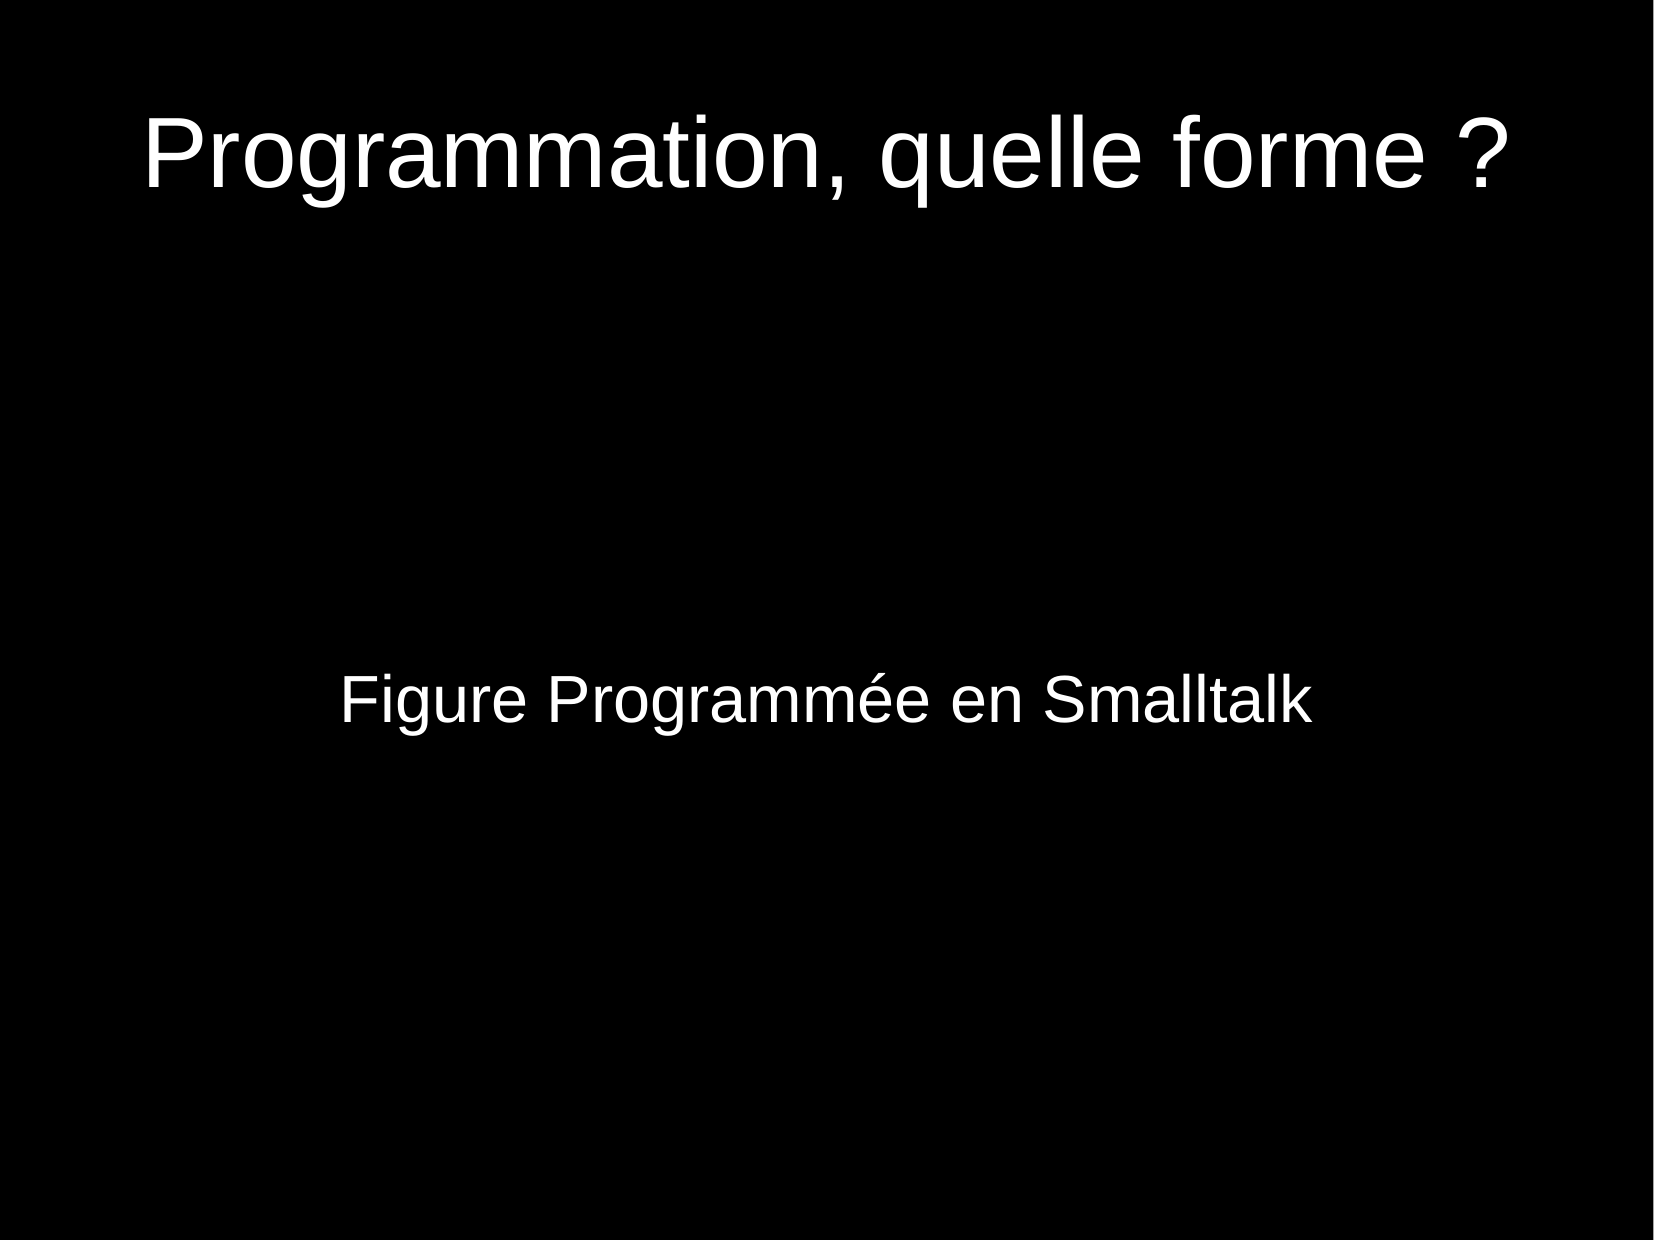

# Programmation, quelle forme ?
Figure Programmée en Smalltalk